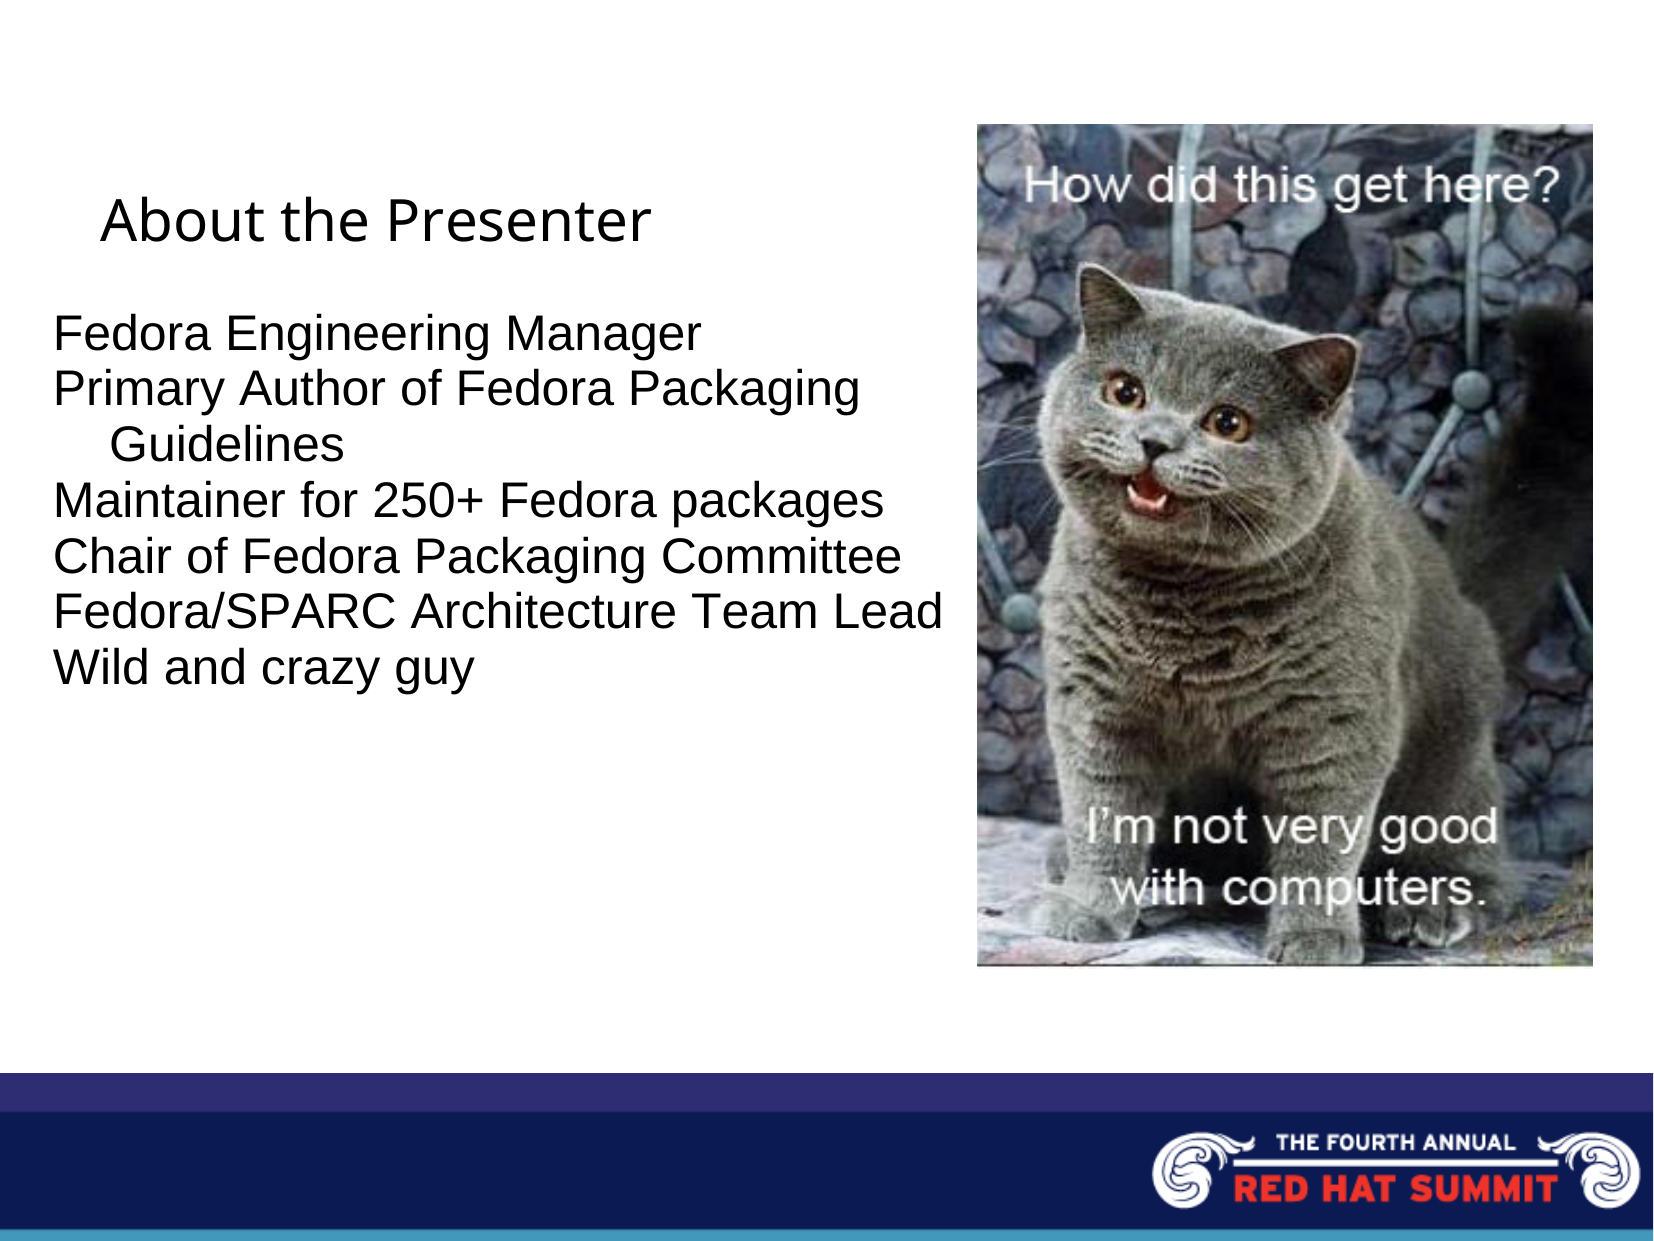

# About the Presenter
Fedora Engineering Manager
Primary Author of Fedora Packaging Guidelines
Maintainer for 250+ Fedora packages
Chair of Fedora Packaging Committee
Fedora/SPARC Architecture Team Lead
Wild and crazy guy